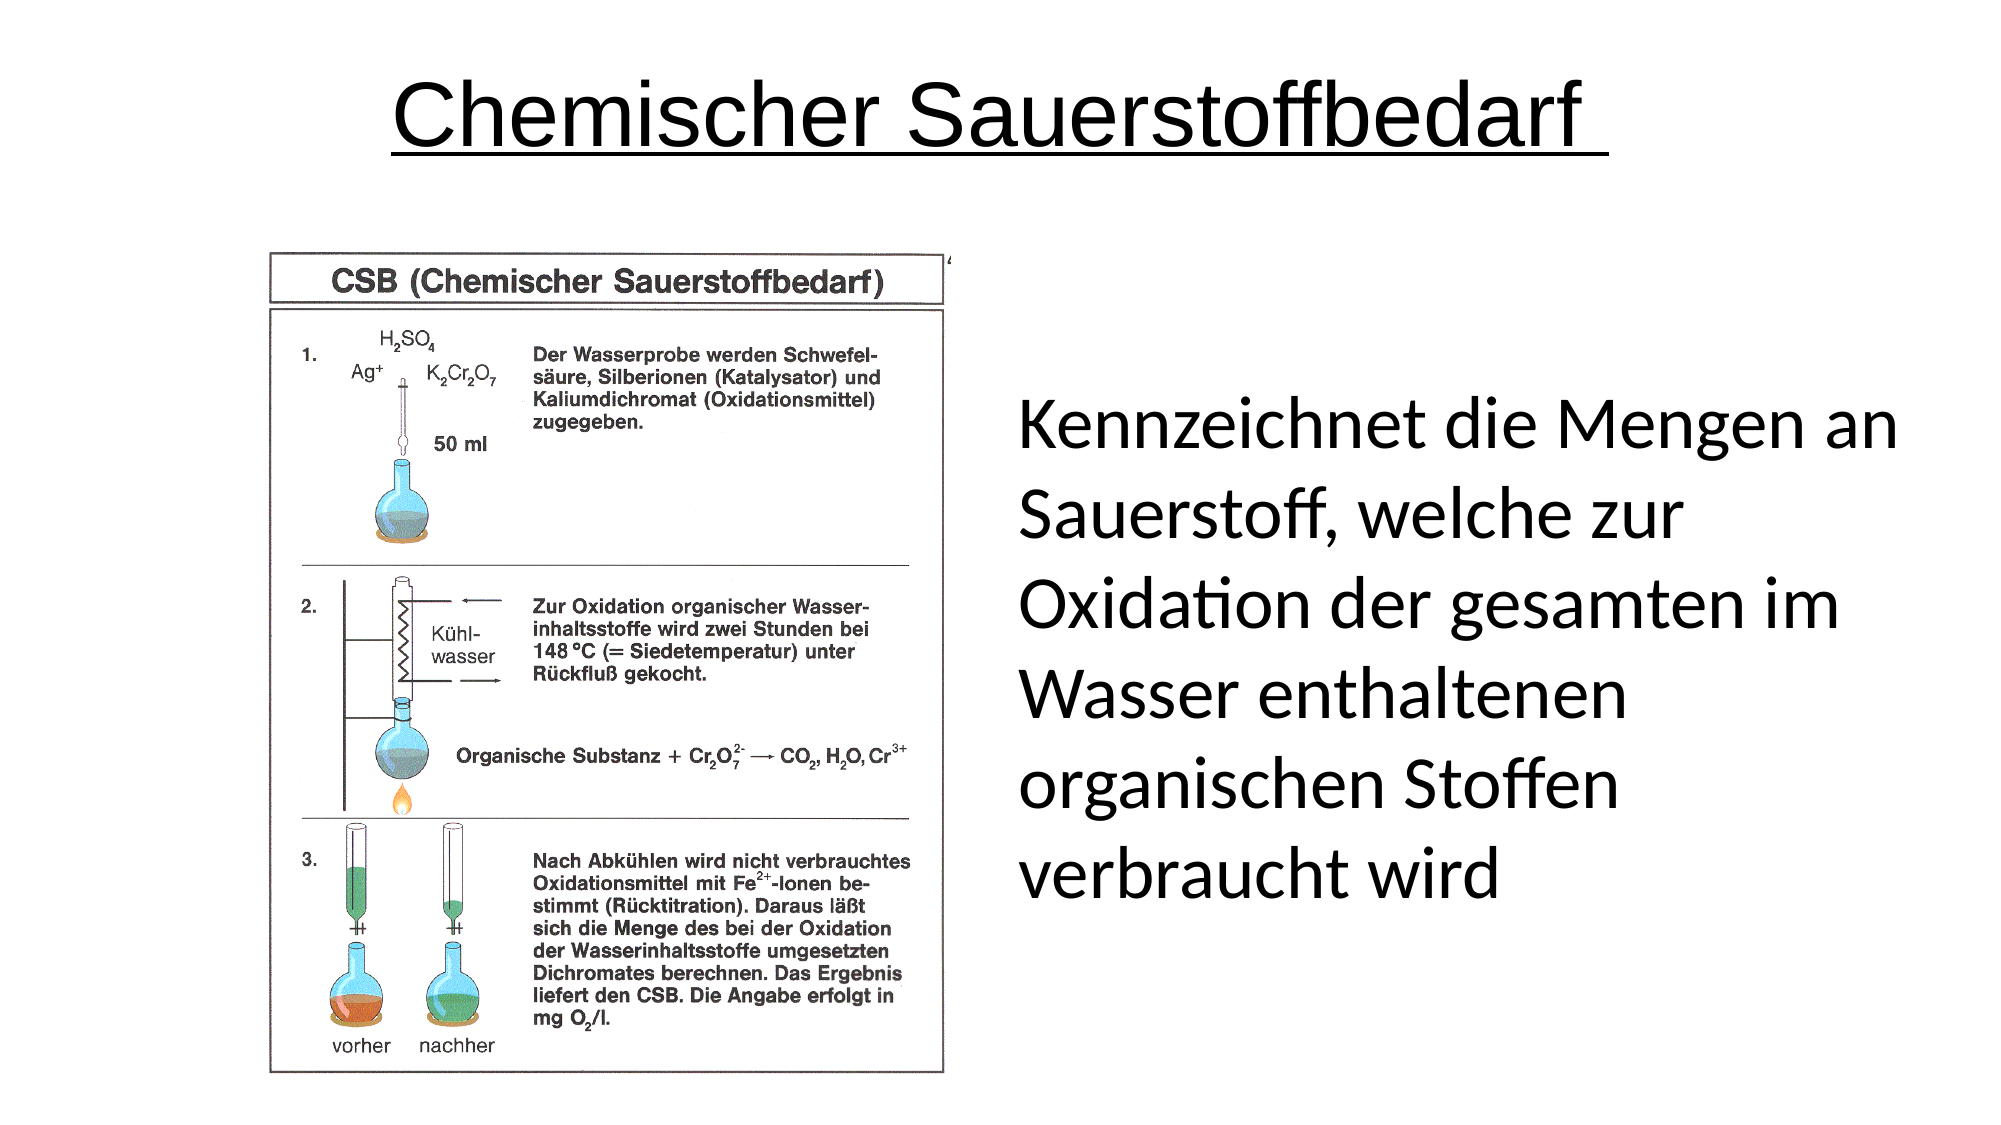

# Chemischer Sauerstoffbedarf
Kennzeichnet die Mengen an Sauerstoff, welche zur Oxidation der gesamten im Wasser enthaltenen organischen Stoffen verbraucht wird